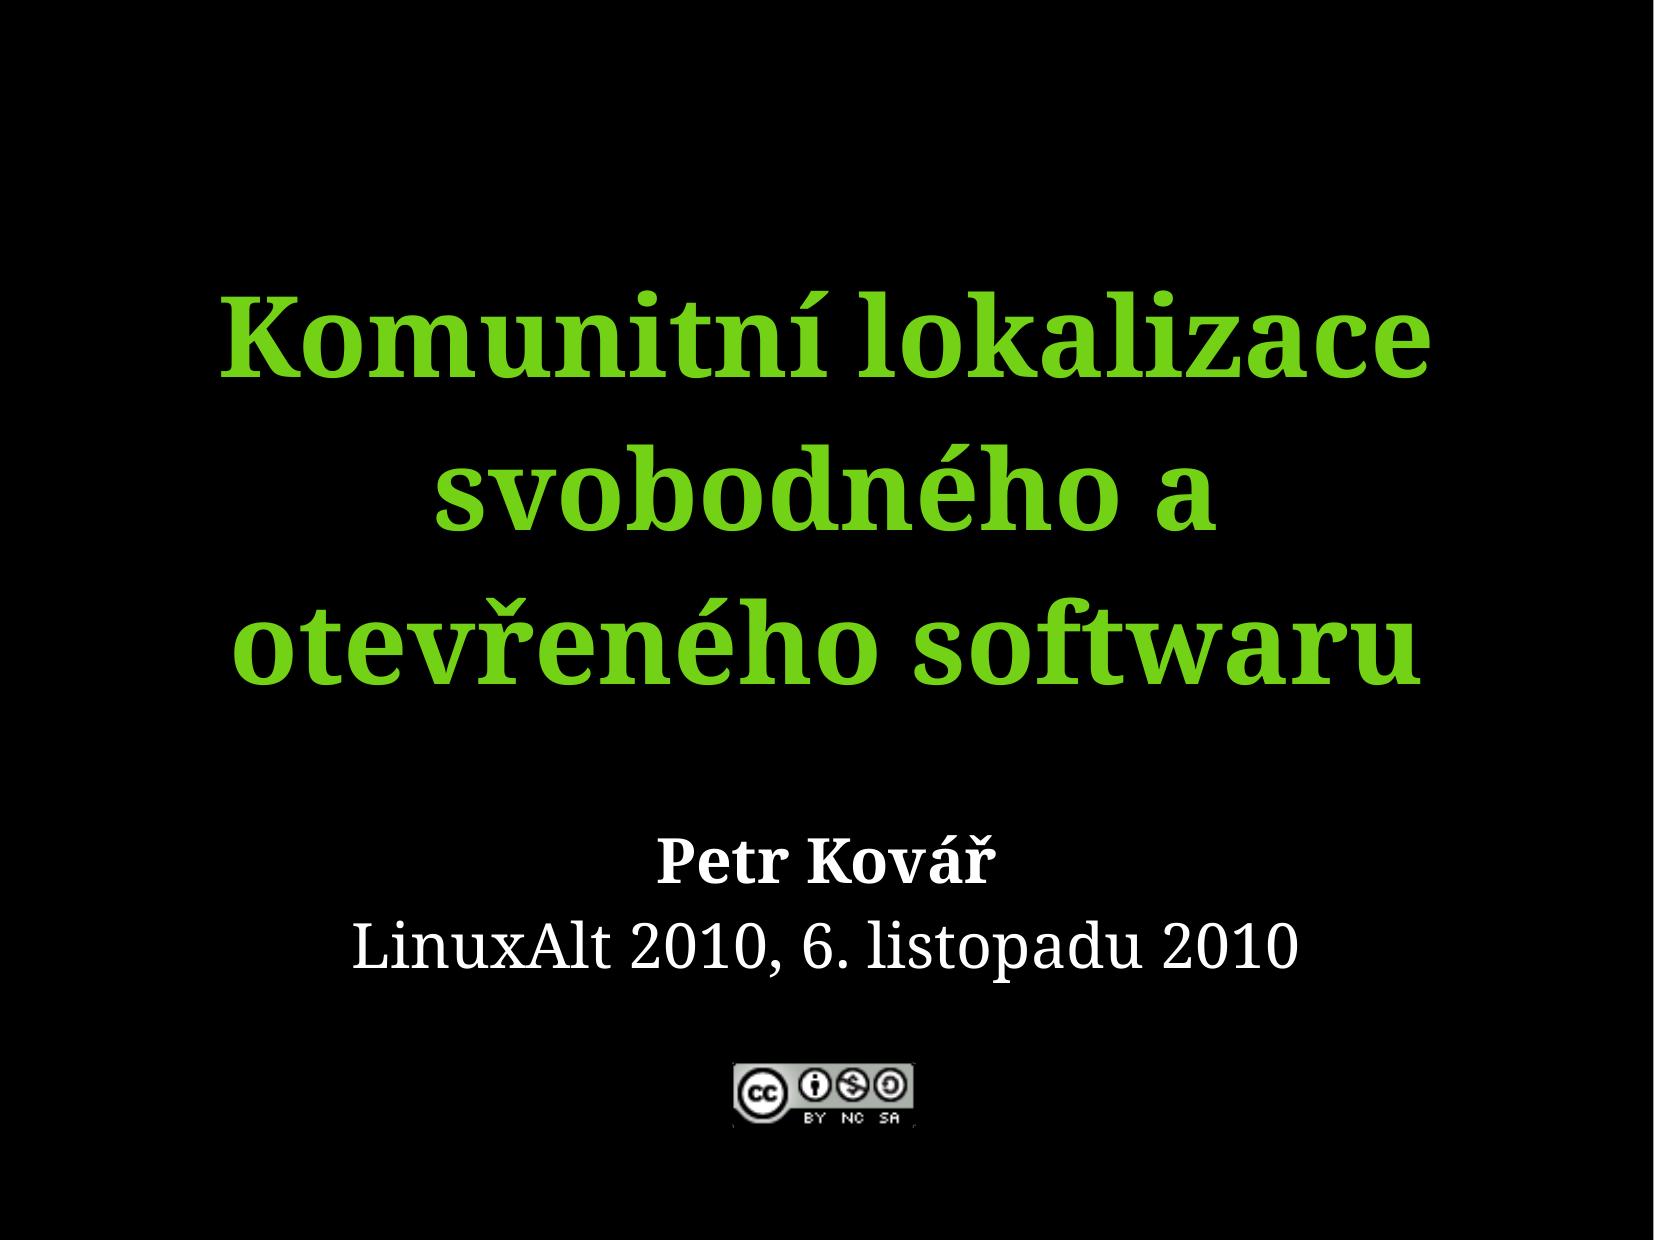

Komunitní lokalizace svobodného a otevřeného softwaru
Petr Kovář
LinuxAlt 2010, 6. listopadu 2010